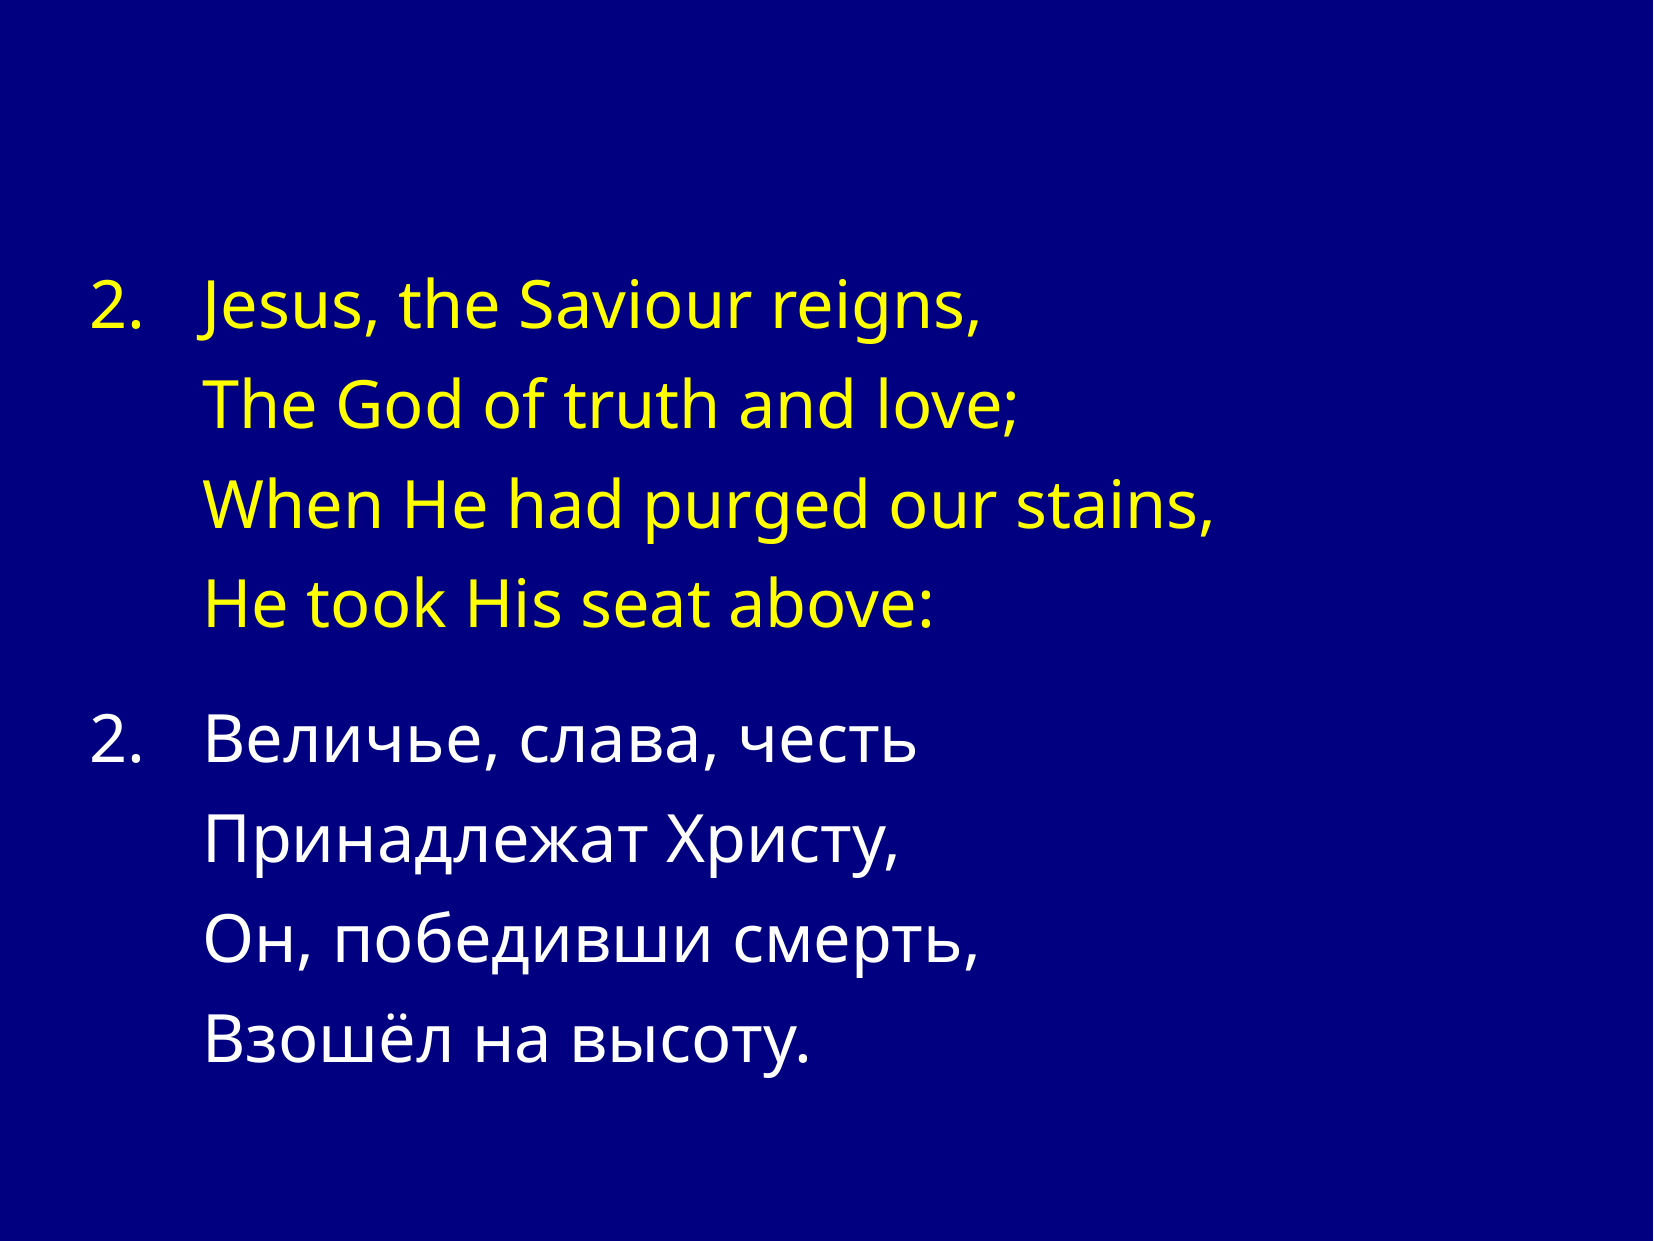

2.	Jesus, the Saviour reigns,
	The God of truth and love;
	When He had purged our stains,
	He took His seat above:
2.	Величье, слава, честь
	Принадлежат Христу,
	Он, победивши смерть,
	Взошёл на высоту.